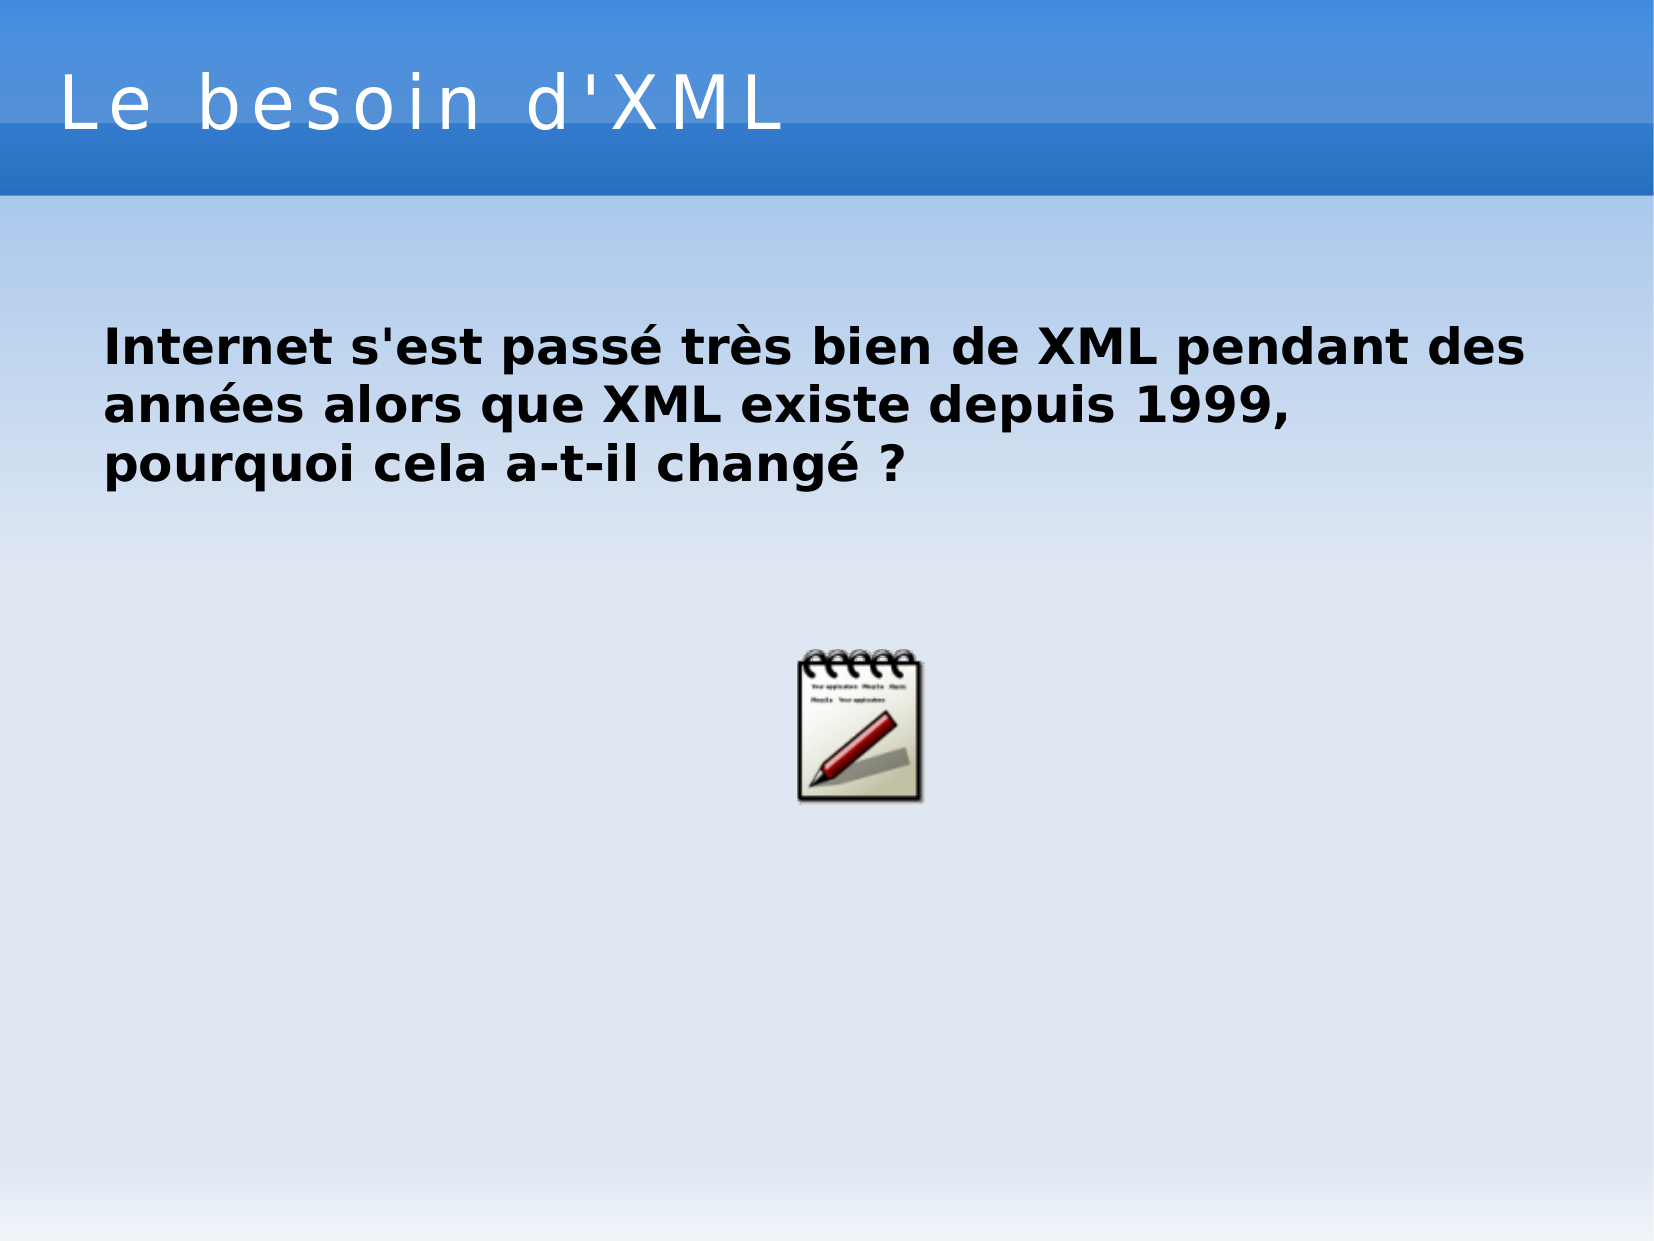

# Le besoin d'XML
Internet s'est passé très bien de XML pendant des années alors que XML existe depuis 1999, pourquoi cela a-t-il changé ?